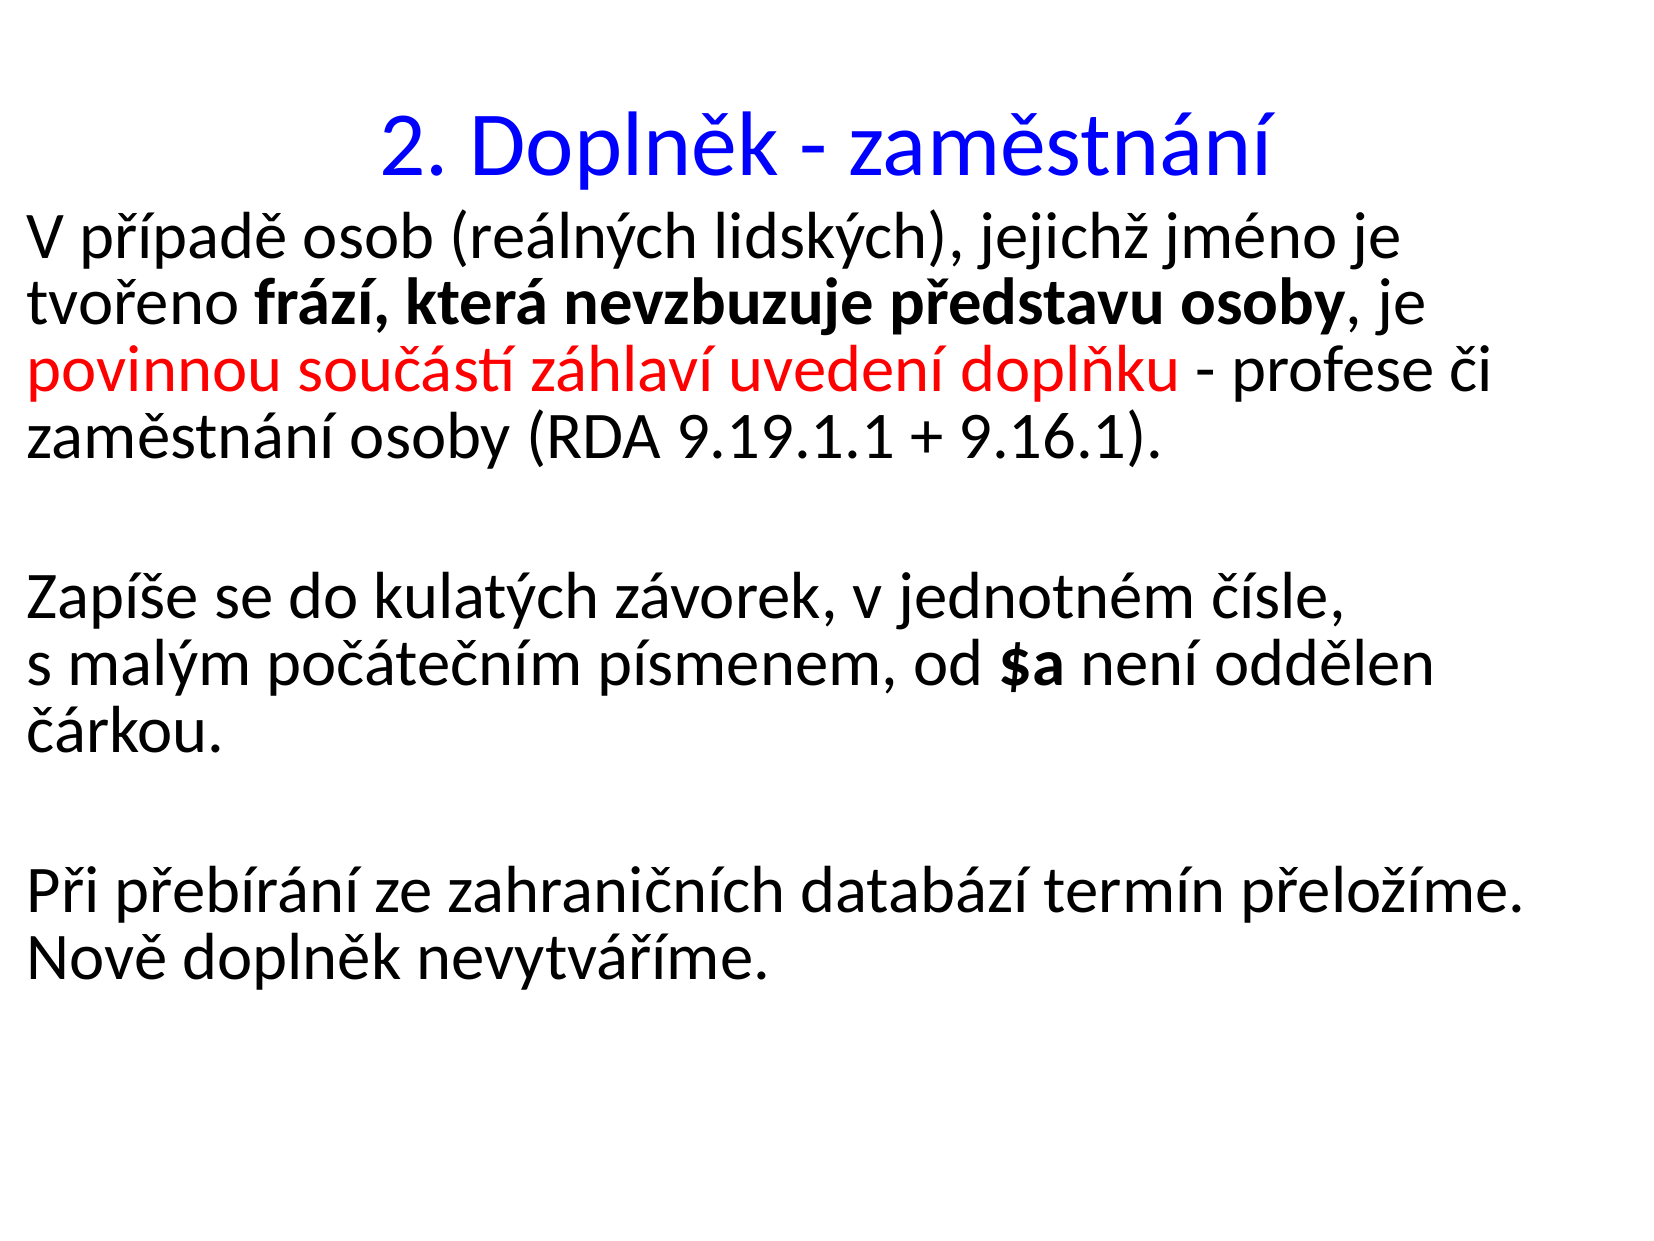

# 2. Doplněk - zaměstnání
V případě osob (reálných lidských), jejichž jméno je tvořeno frází, která nevzbuzuje představu osoby, je povinnou součástí záhlaví uvedení doplňku - profese či zaměstnání osoby (RDA 9.19.1.1 + 9.16.1).
Zapíše se do kulatých závorek, v jednotném čísle, s malým počátečním písmenem, od $a není oddělen čárkou.
Při přebírání ze zahraničních databází termín přeložíme. Nově doplněk nevytváříme.